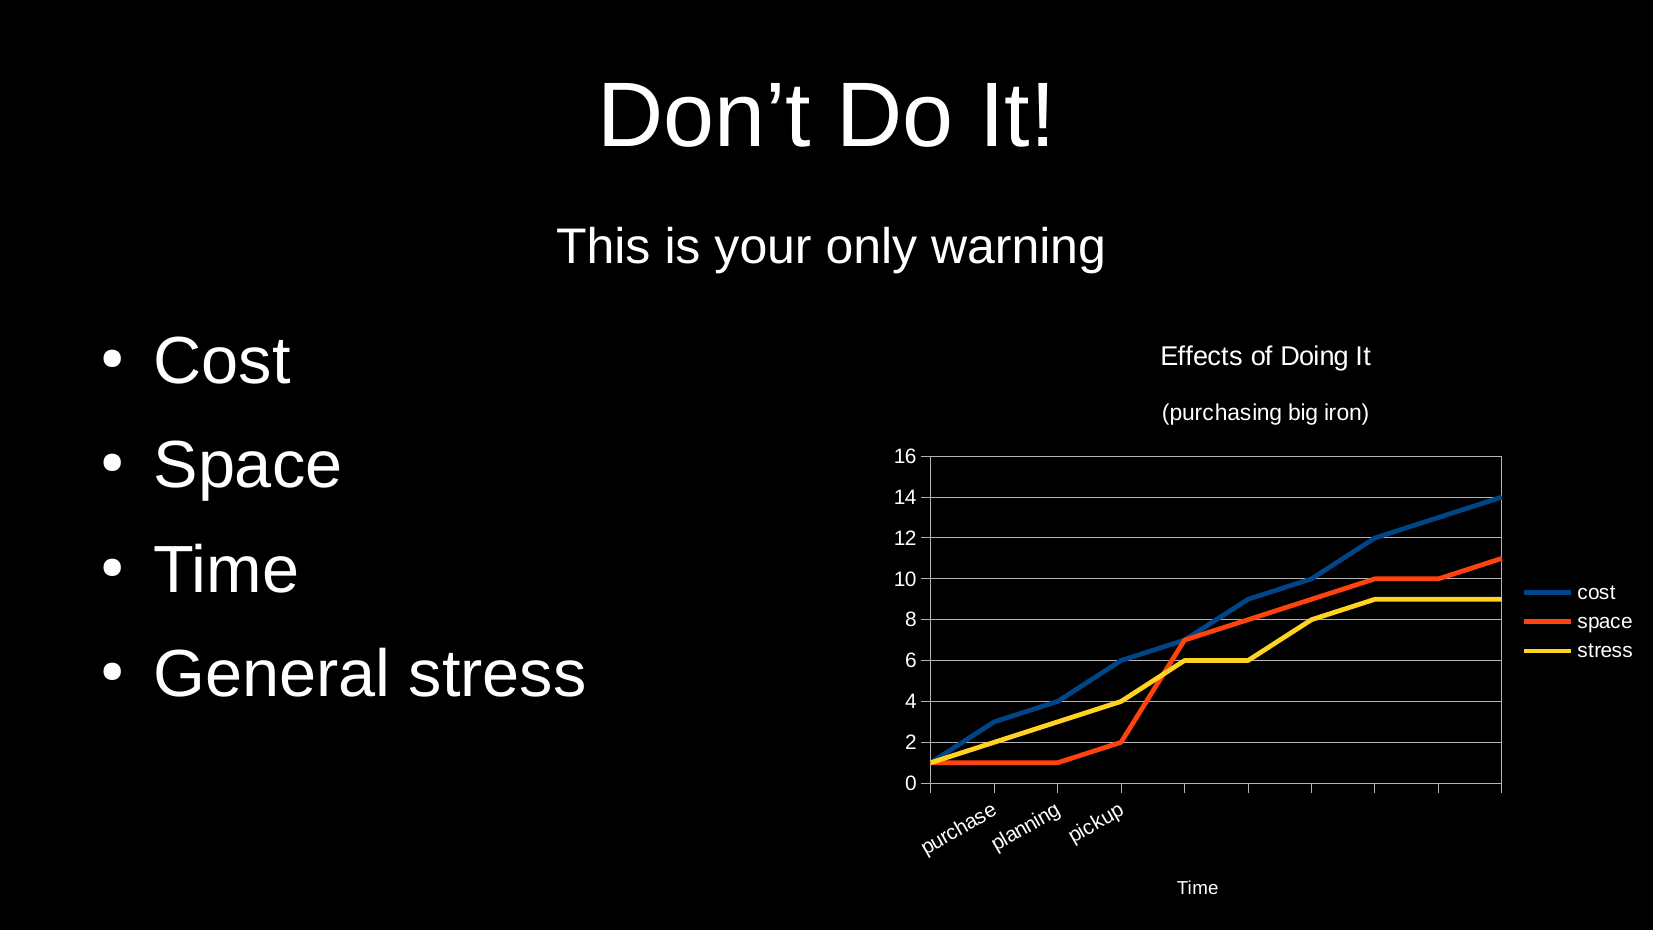

# Don’t Do It!
This is your only warning
### Chart: Effects of Doing It
(purchasing big iron)
| Category | cost | space | stress |
|---|---|---|---|
| None | 1.0 | 1.0 | 1.0 |
| purchase | 3.0 | 1.0 | 2.0 |
| planning | 4.0 | 1.0 | 3.0 |
| pickup | 6.0 | 2.0 | 4.0 |
| None | 7.0 | 7.0 | 6.0 |
| None | 9.0 | 8.0 | 6.0 |
| None | 10.0 | 9.0 | 8.0 |
| None | 12.0 | 10.0 | 9.0 |
| None | 13.0 | 10.0 | 9.0 |
| None | 14.0 | 11.0 | 9.0 |Cost
Space
Time
General stress